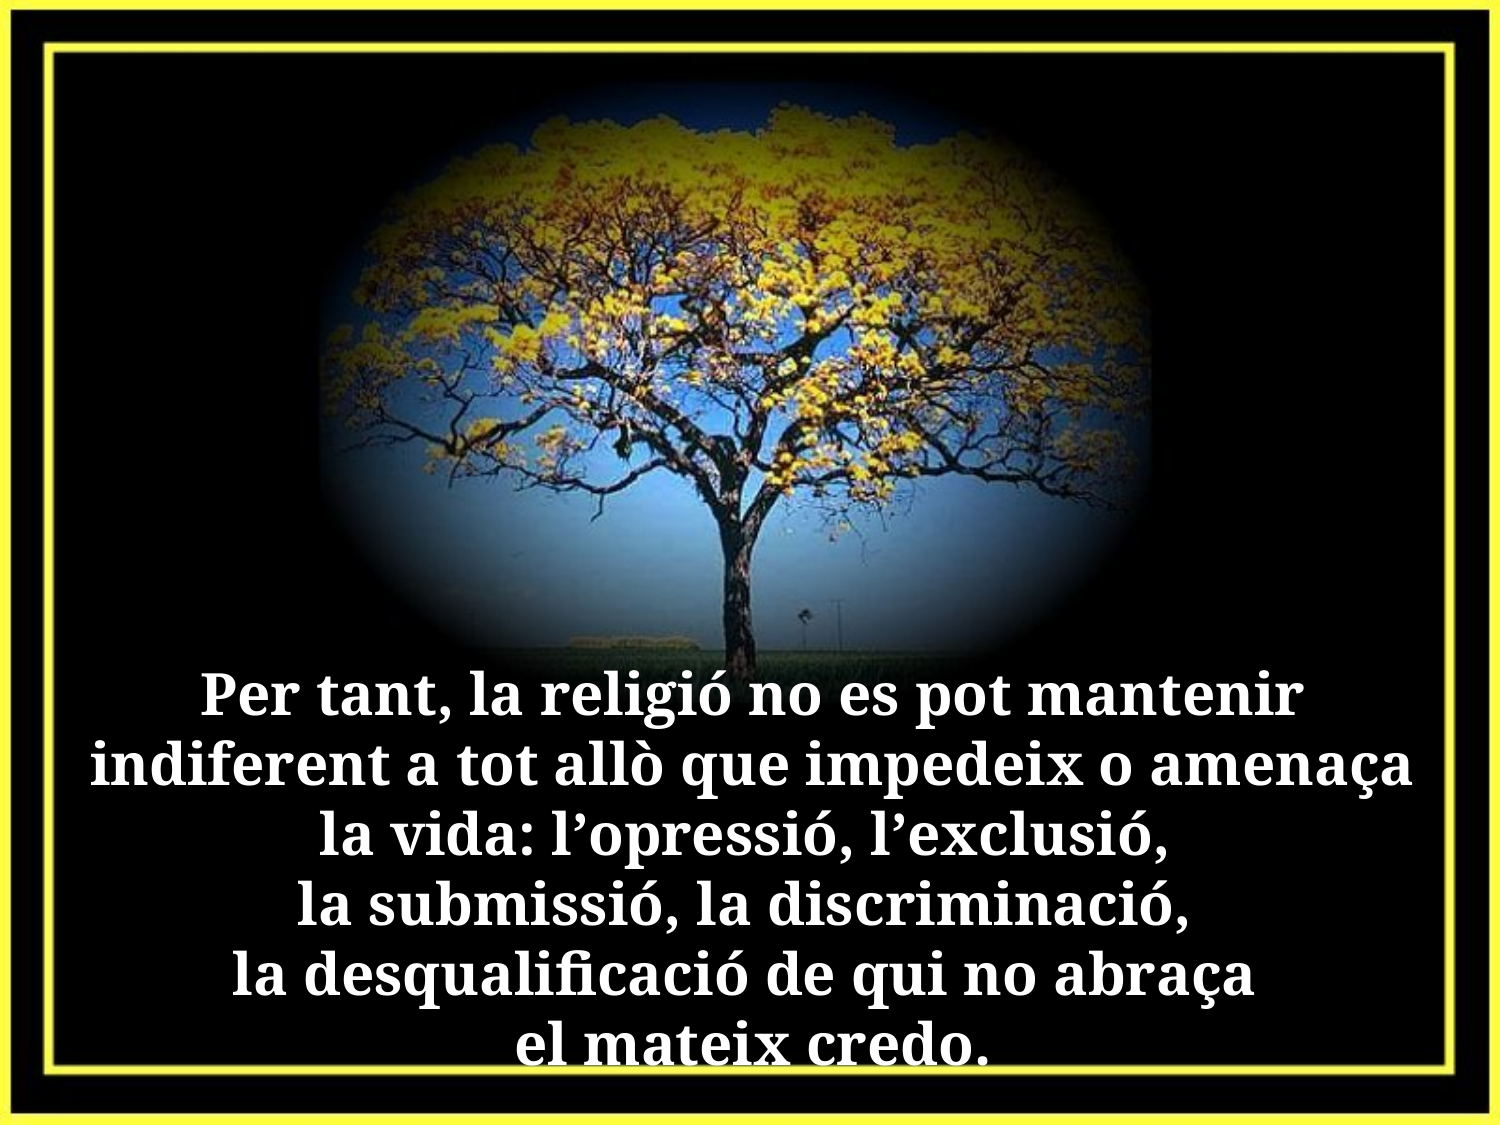

Per tant, la religió no es pot mantenir indiferent a tot allò que impedeix o amenaça la vida: l’opressió, l’exclusió,
la submissió, la discriminació,
la desqualificació de qui no abraça
el mateix credo.